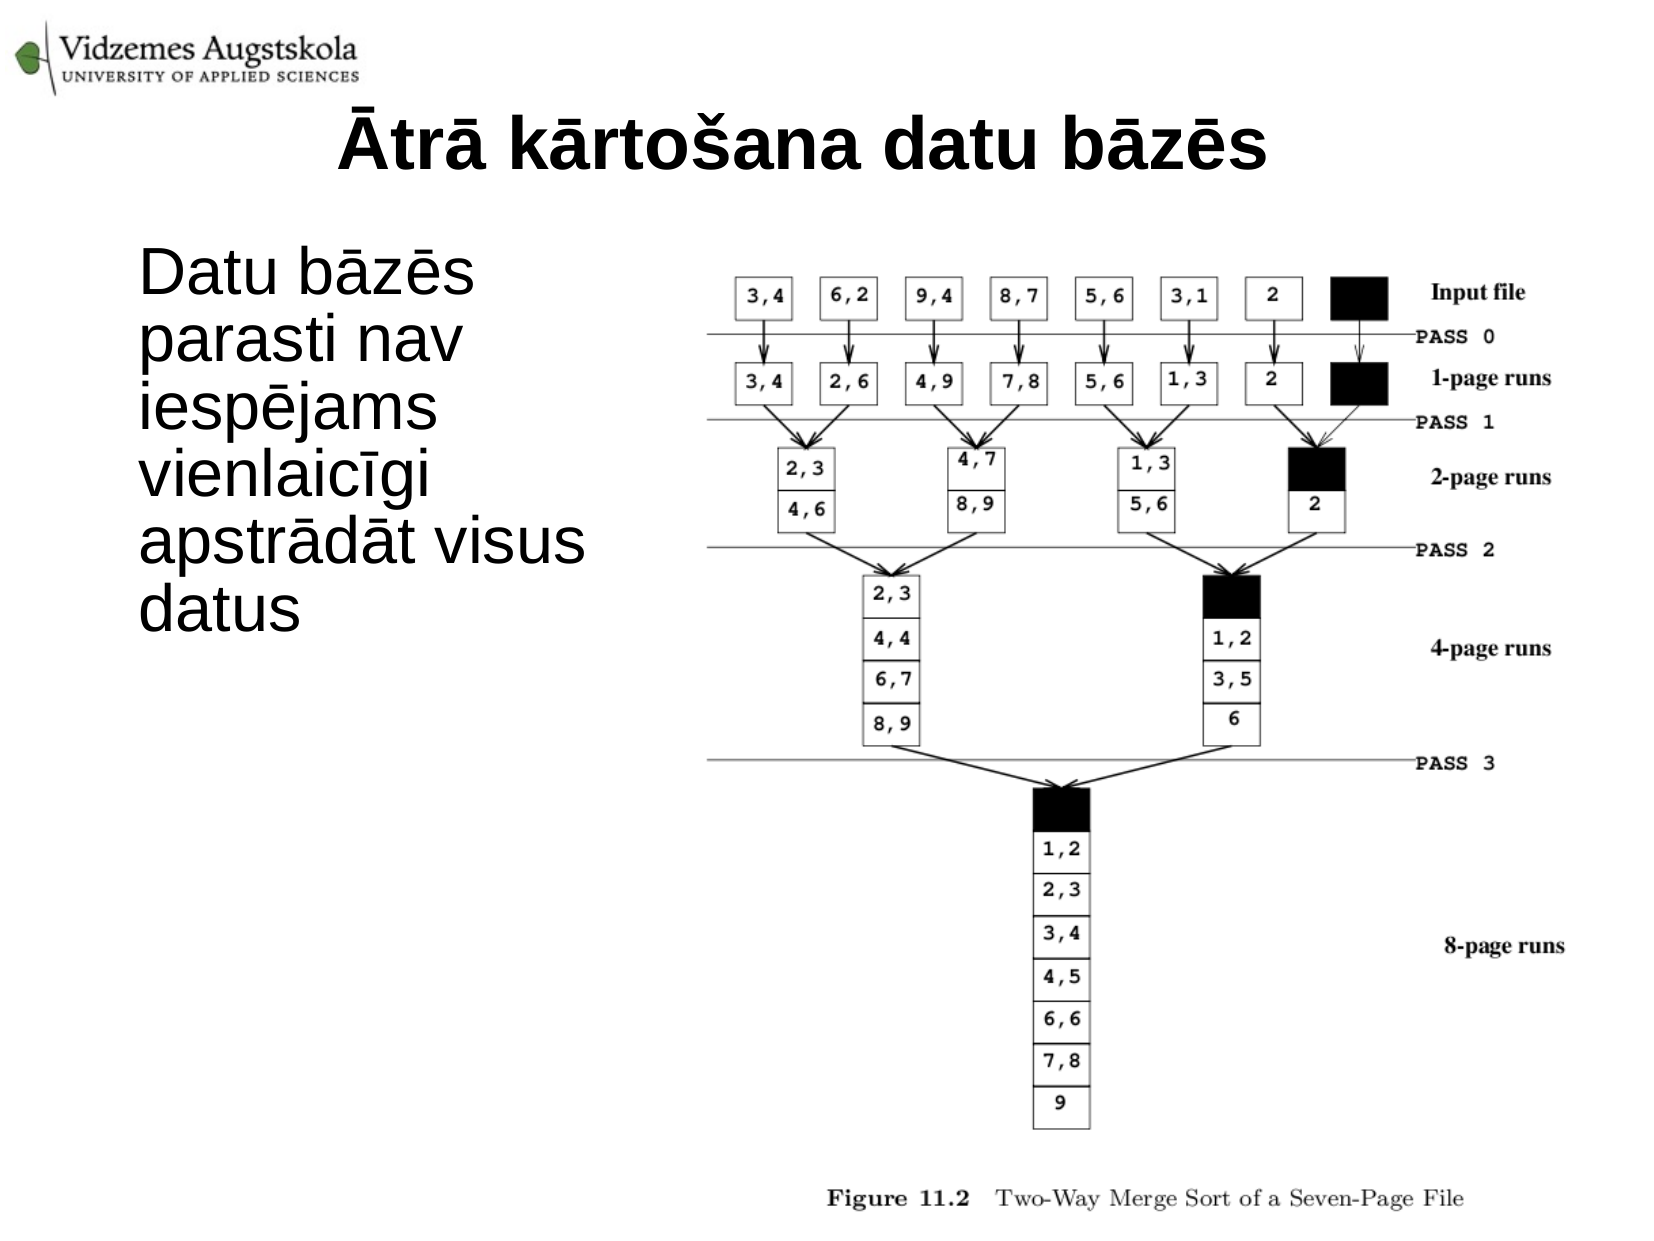

# Ātrā kārtošana datu bāzēs
Datu bāzēs parasti nav iespējams vienlaicīgi apstrādāt visus datus